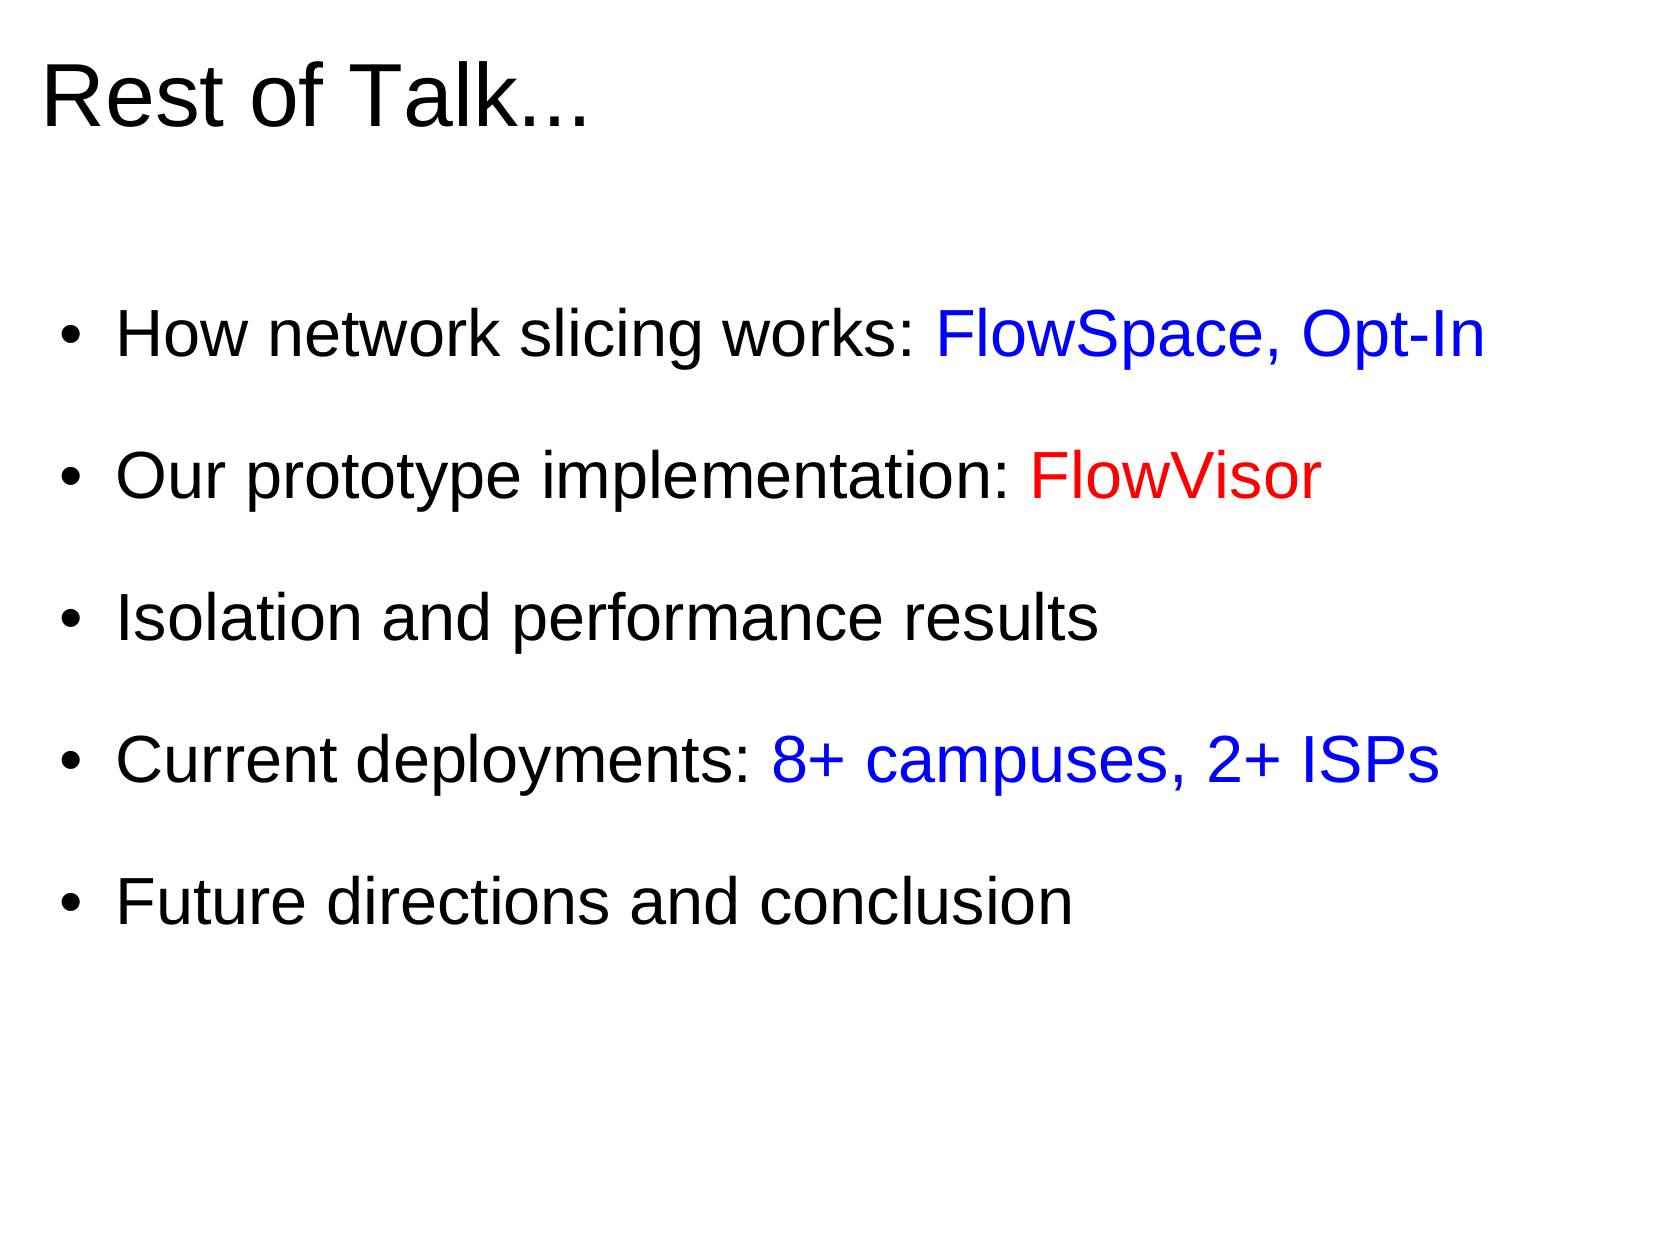

# Rest of Talk...
How network slicing works: FlowSpace, Opt-In
Our prototype implementation: FlowVisor
Isolation and performance results
Current deployments: 8+ campuses, 2+ ISPs
Future directions and conclusion